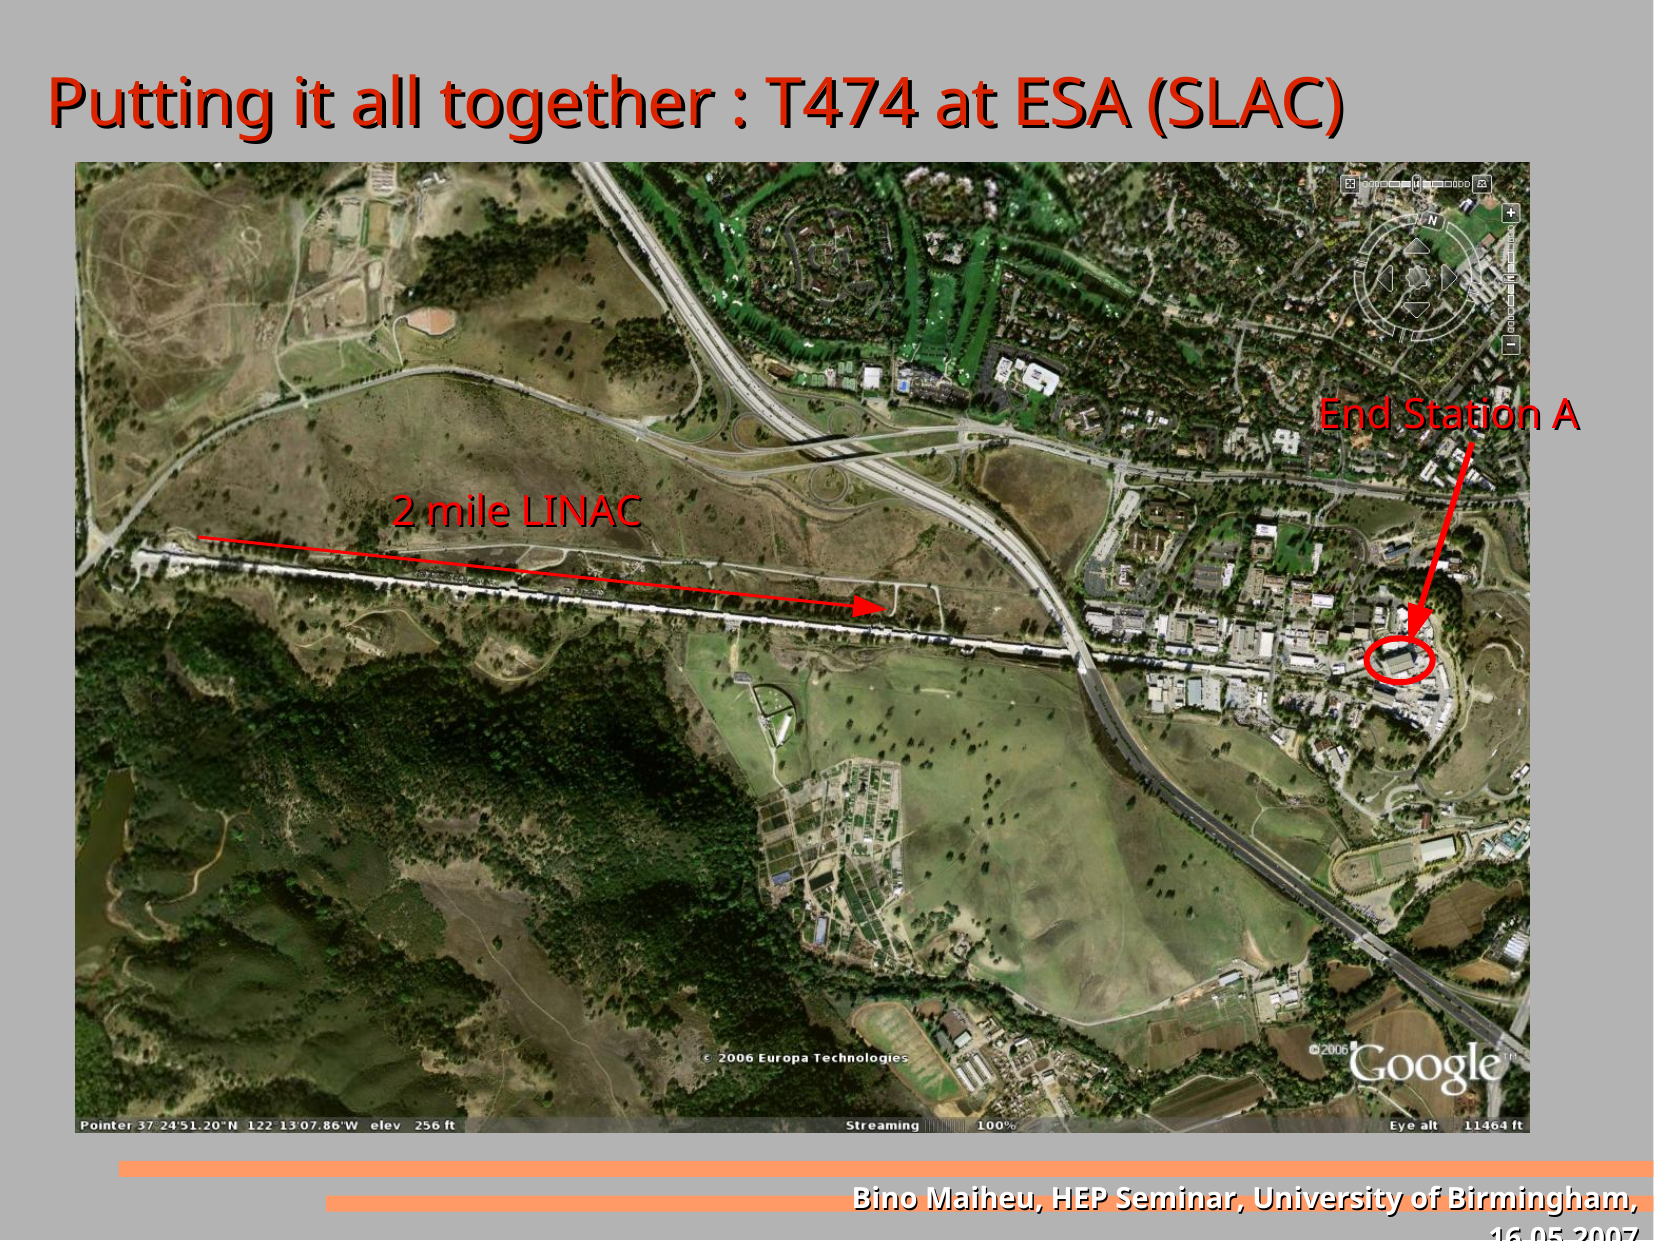

Putting it all together : T474 at ESA (SLAC)
End Station A
2 mile LINAC
Bino Maiheu, HEP Seminar, University of Birmingham, 16.05.2007